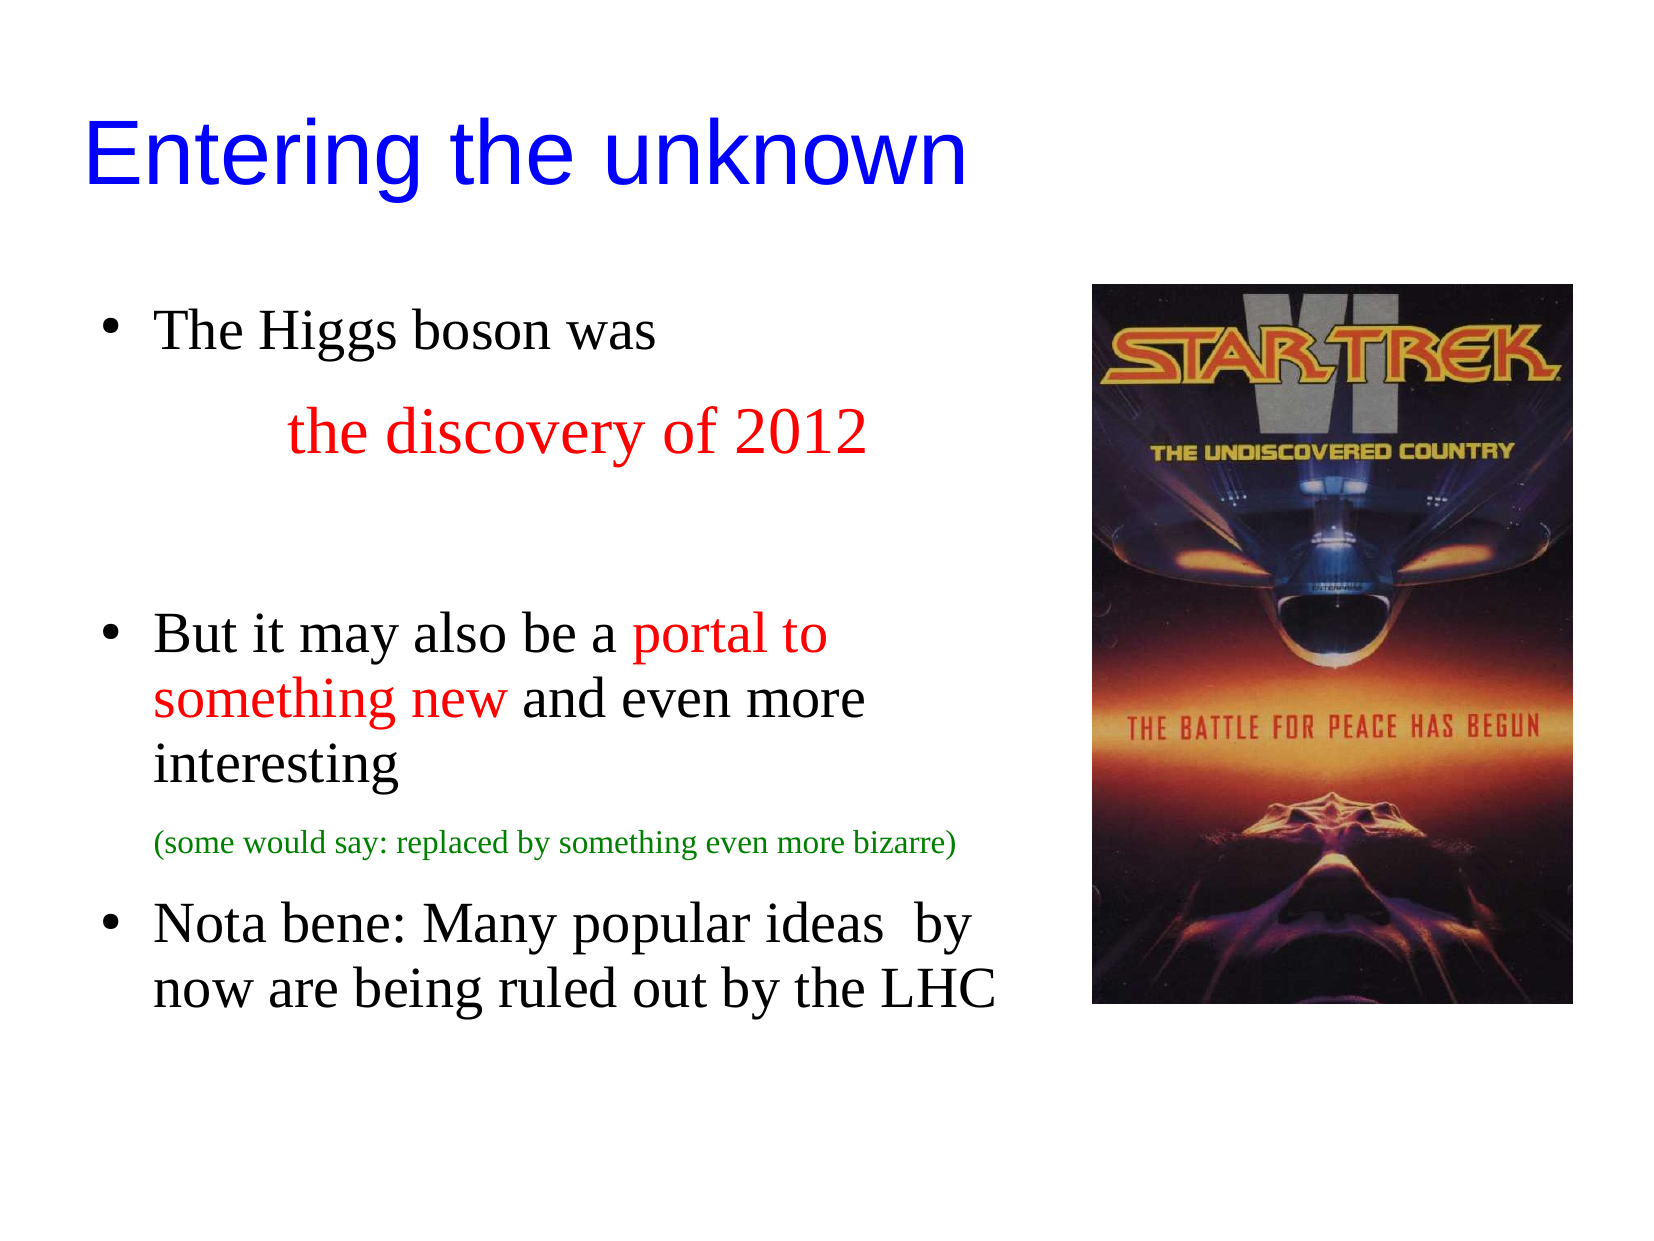

# Entering the unknown
The Higgs boson was
the discovery of 2012
But it may also be a portal to something new and even more interesting
(some would say: replaced by something even more bizarre)
Nota bene: Many popular ideas by now are being ruled out by the LHC